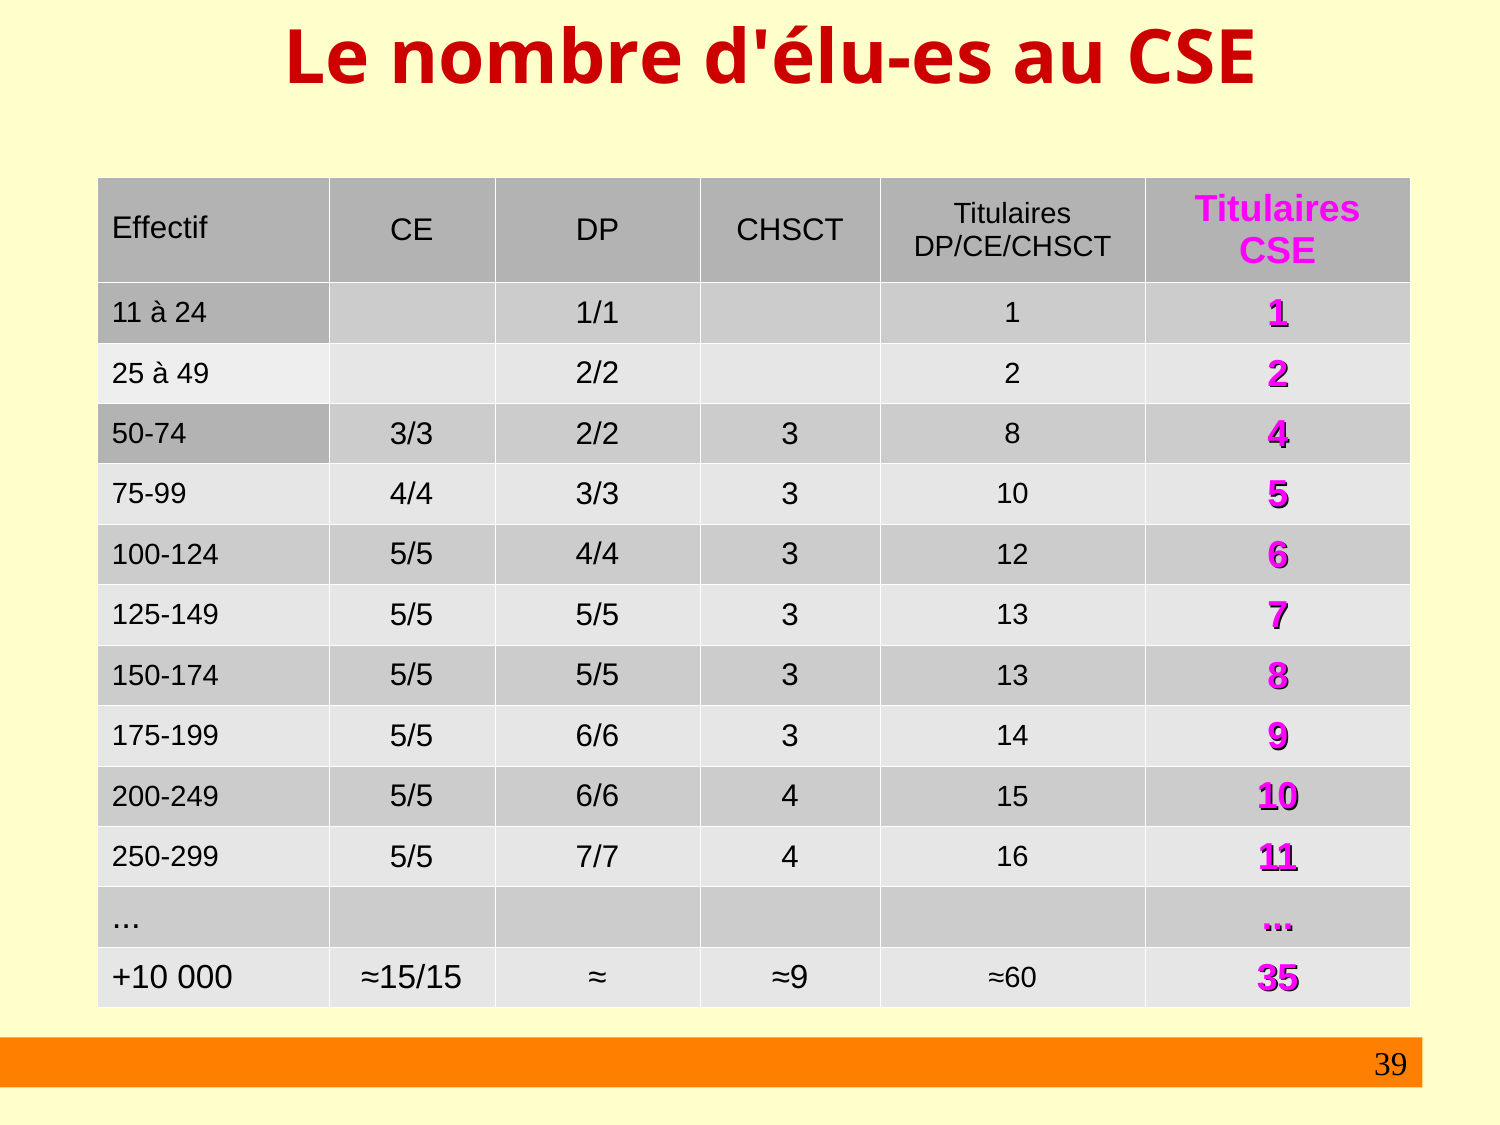

# Le nombre d'élu-es au CSE
| Effectif | CE | DP | CHSCT | Titulaires DP/CE/CHSCT | Titulaires CSE |
| --- | --- | --- | --- | --- | --- |
| 11 à 24 | | 1/1 | | 1 | 1 |
| 25 à 49 | | 2/2 | | 2 | 2 |
| 50-74 | 3/3 | 2/2 | 3 | 8 | 4 |
| 75-99 | 4/4 | 3/3 | 3 | 10 | 5 |
| 100-124 | 5/5 | 4/4 | 3 | 12 | 6 |
| 125-149 | 5/5 | 5/5 | 3 | 13 | 7 |
| 150-174 | 5/5 | 5/5 | 3 | 13 | 8 |
| 175-199 | 5/5 | 6/6 | 3 | 14 | 9 |
| 200-249 | 5/5 | 6/6 | 4 | 15 | 10 |
| 250-299 | 5/5 | 7/7 | 4 | 16 | 11 |
| ... | | | | | ... |
| +10 000 | ≈15/15 | ≈ | ≈9 | ≈60 | 35 |